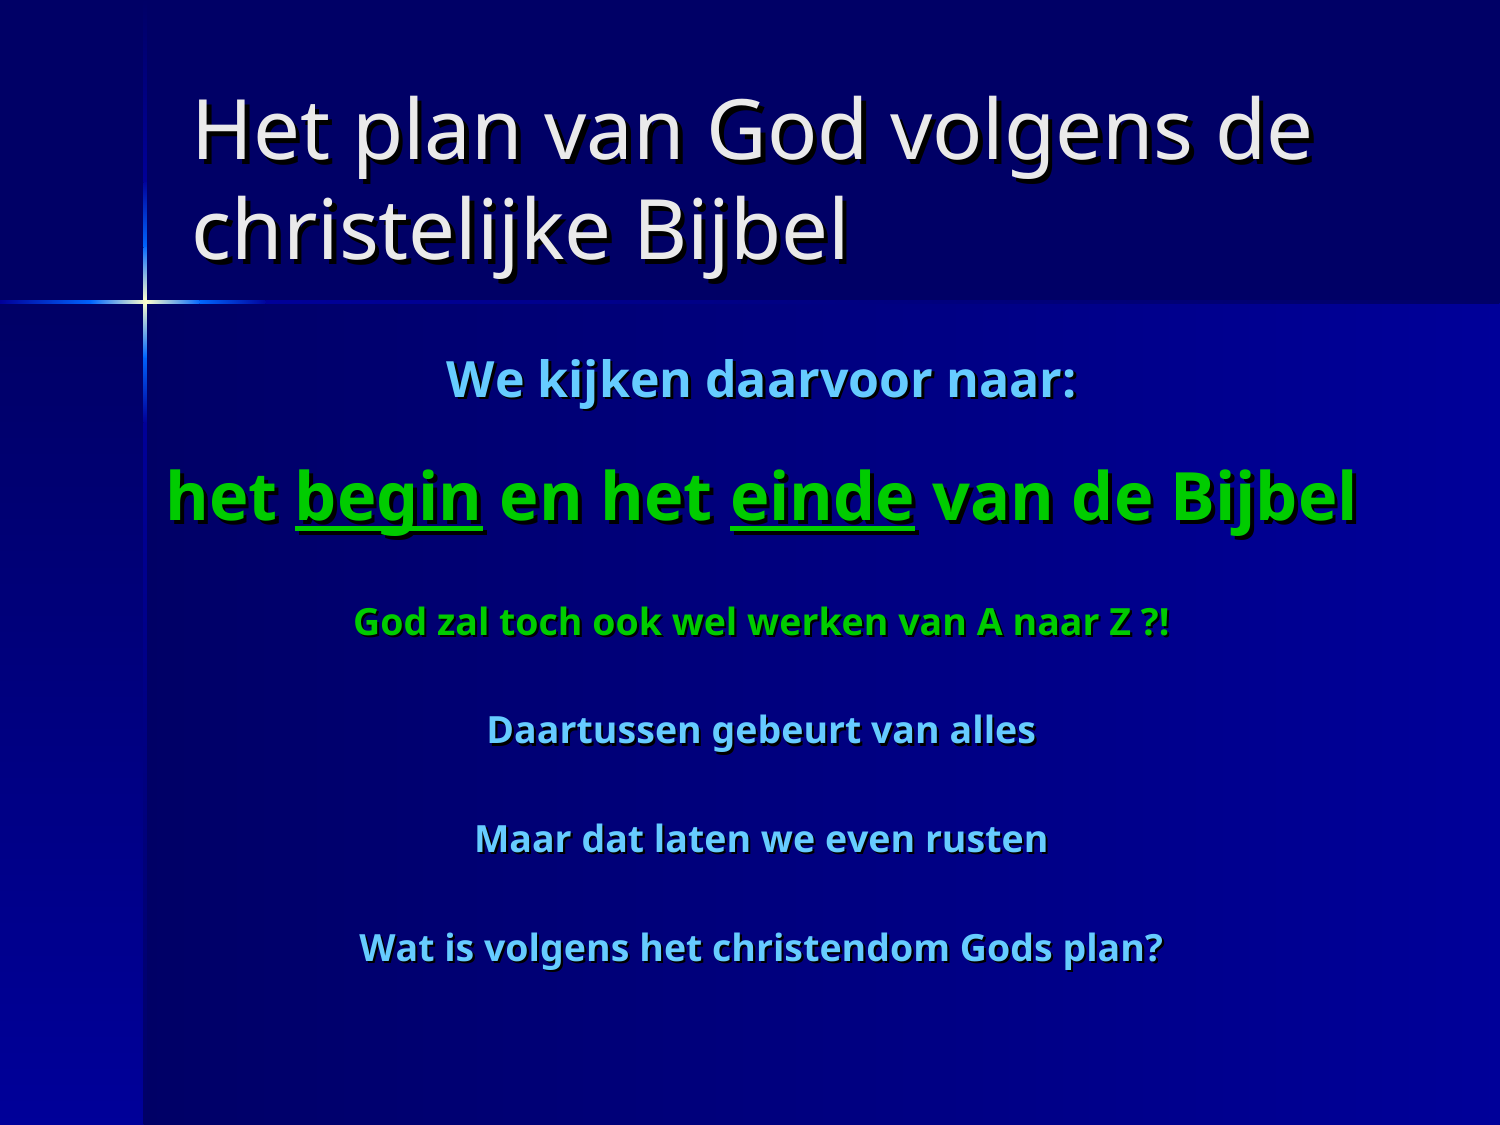

# Het plan van God volgens de christelijke Bijbel
We kijken daarvoor naar:
het begin en het einde van de Bijbel
God zal toch ook wel werken van A naar Z ?!
Daartussen gebeurt van alles
Maar dat laten we even rusten
Wat is volgens het christendom Gods plan?